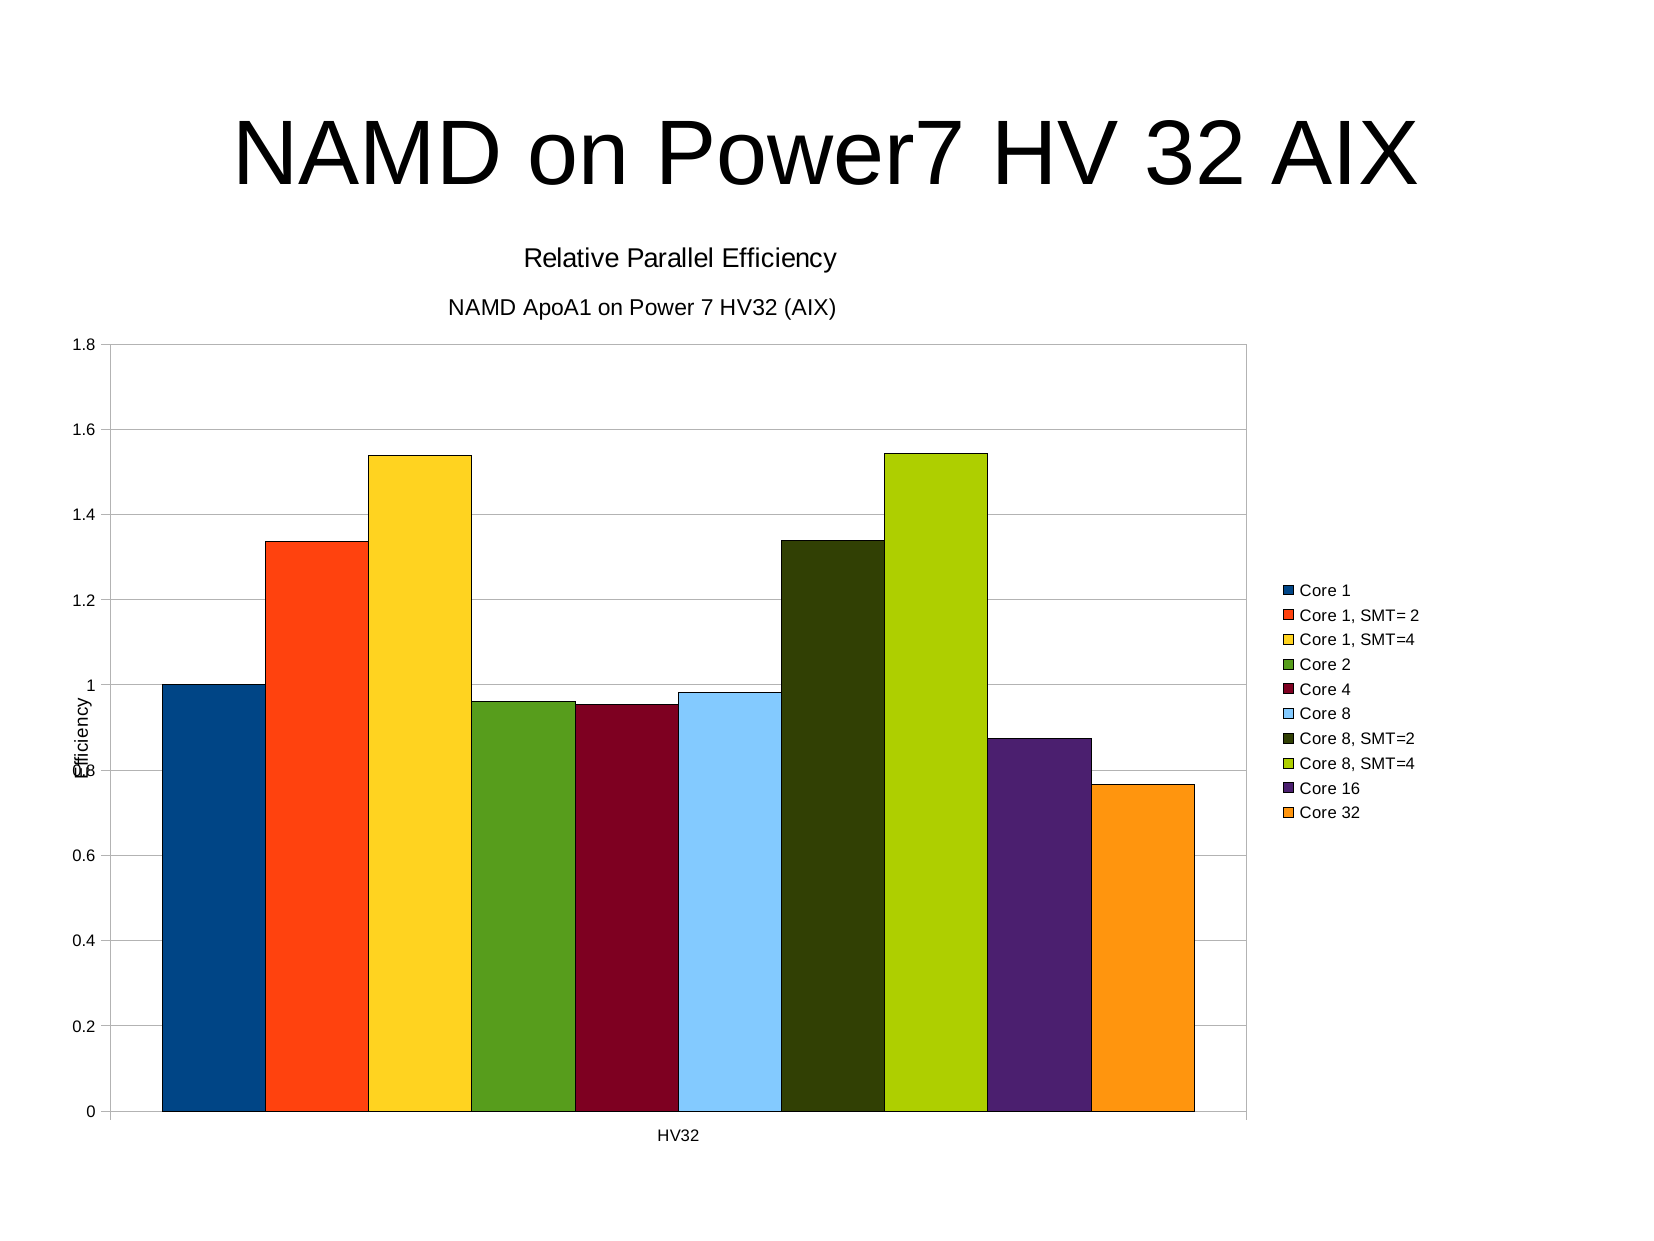

# NAMD on Power7 HV 32 AIX
### Chart: Relative Parallel Efficiency
NAMD ApoA1 on Power 7 HV32 (AIX)
| Category | Core 1 | Core 1, SMT= 2 | Core 1, SMT=4 | Core 2 | Core 4 | Core 8 | Core 8, SMT=2 | Core 8, SMT=4 | Core 16 | Core 32 |
|---|---|---|---|---|---|---|---|---|---|---|
| HV32 | 1.0 | 1.33725081820887 | 1.53921232876712 | 0.961184773310522 | 0.954246284501062 | 0.981331877729258 | 1.3392431466031 | 1.54344093406593 | 0.874566073569016 | 0.767103096471514 |